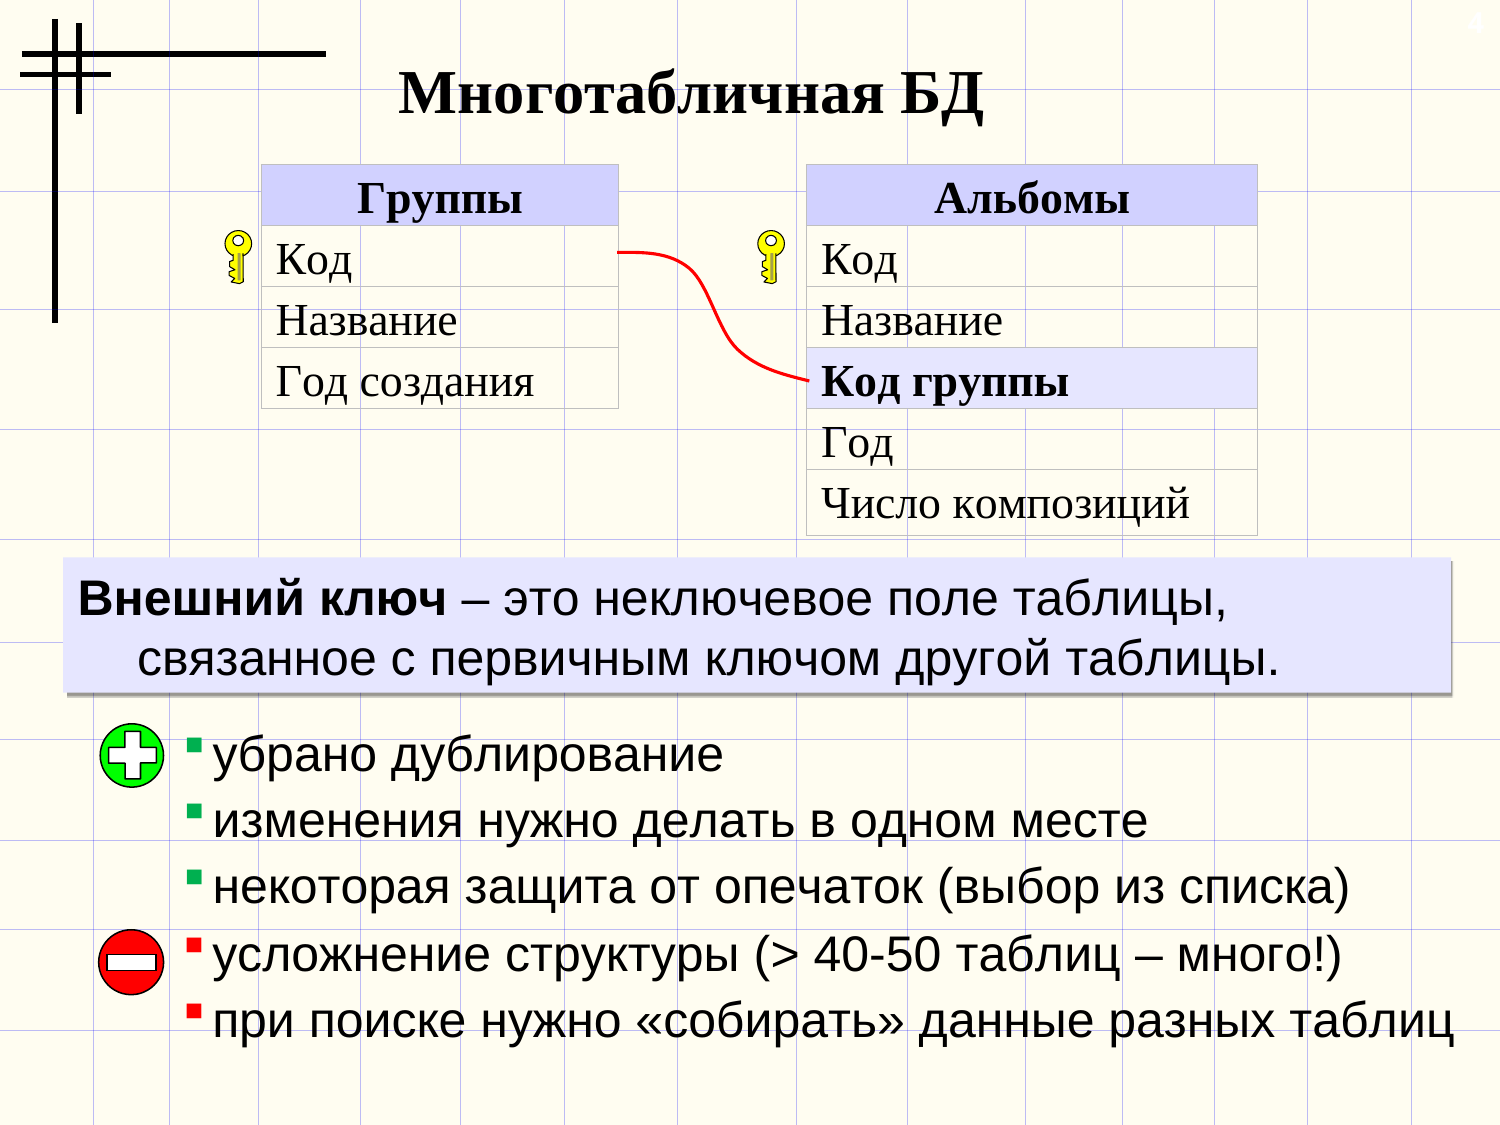

# Многотабличная БД
| Группы |
| --- |
| Код |
| Название |
| Год создания |
| Альбомы |
| --- |
| Код |
| Название |
| Код группы |
| Год |
| Число композиций |
Внешний ключ – это неключевое поле таблицы, связанное с первичным ключом другой таблицы.
убрано дублирование
изменения нужно делать в одном месте
некоторая защита от опечаток (выбор из списка)
усложнение структуры (> 40-50 таблиц – много!)
при поиске нужно «собирать» данные разных таблиц